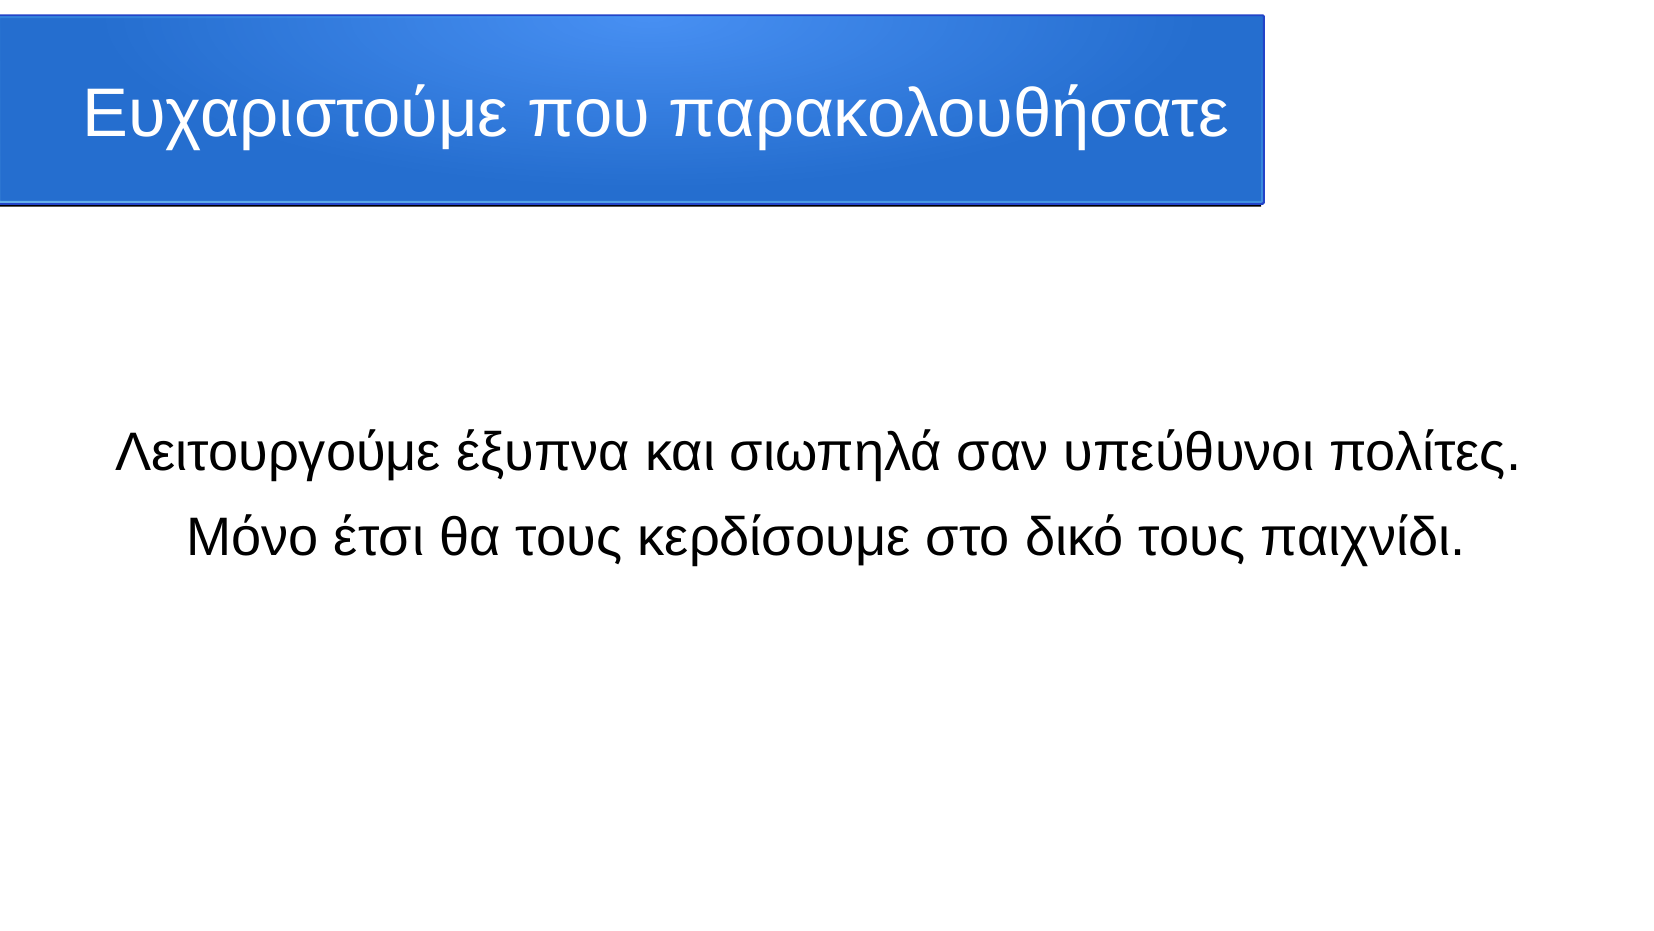

# Ευχαριστούμε που παρακολουθήσατε
Λειτουργούμε έξυπνα και σιωπηλά σαν υπεύθυνοι πολίτες.
Μόνο έτσι θα τους κερδίσουμε στο δικό τους παιχνίδι.